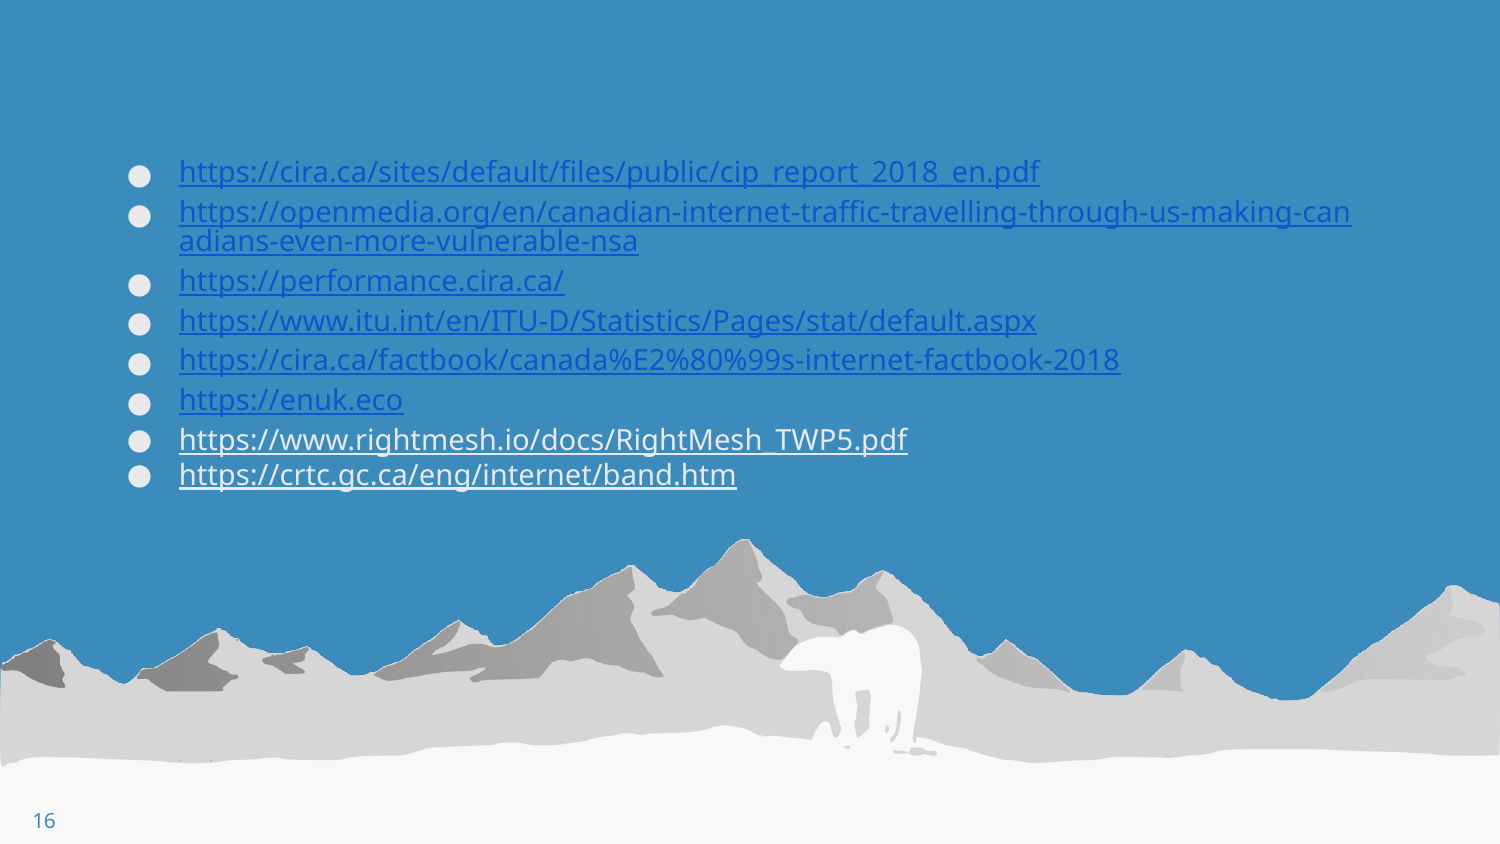

https://cira.ca/sites/default/files/public/cip_report_2018_en.pdf
https://openmedia.org/en/canadian-internet-traffic-travelling-through-us-making-canadians-even-more-vulnerable-nsa
https://performance.cira.ca/
https://www.itu.int/en/ITU-D/Statistics/Pages/stat/default.aspx
https://cira.ca/factbook/canada%E2%80%99s-internet-factbook-2018
https://enuk.eco
https://www.rightmesh.io/docs/RightMesh_TWP5.pdf
https://crtc.gc.ca/eng/internet/band.htm